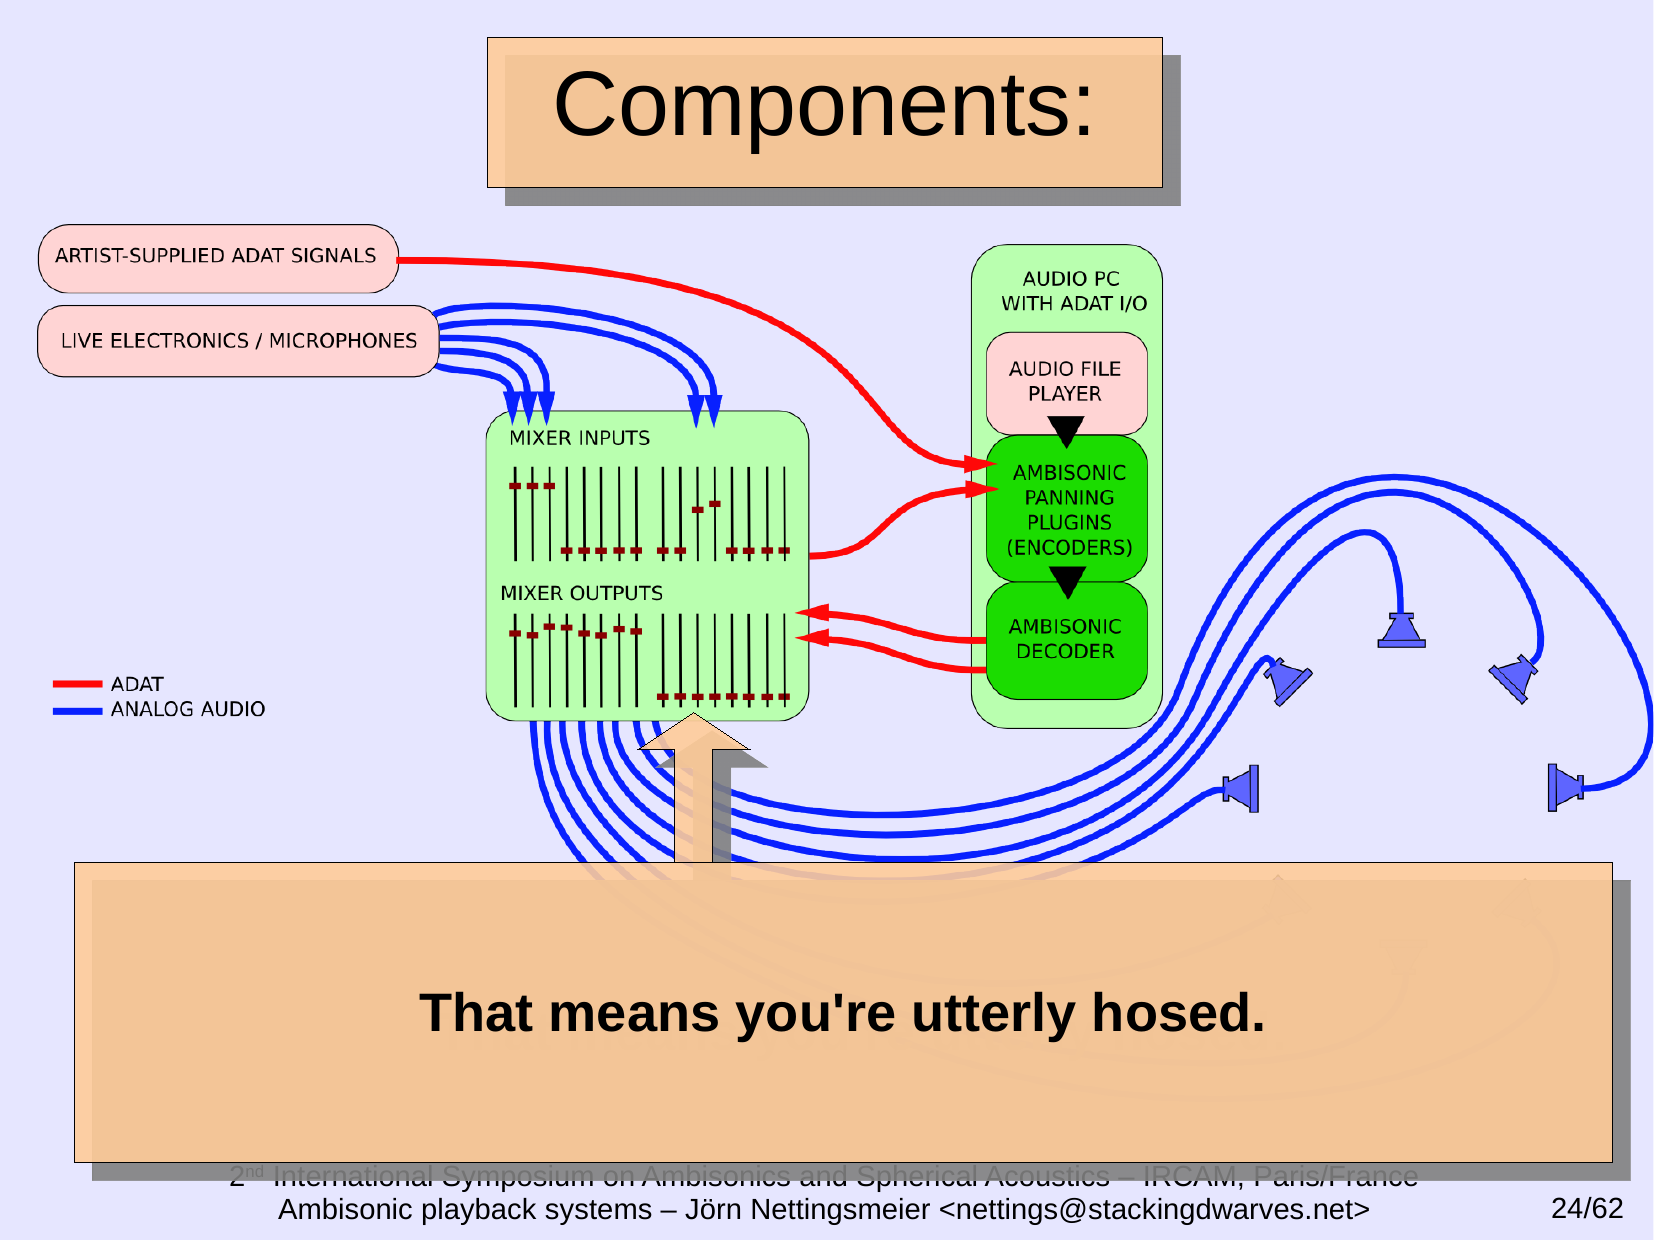

Components:
#
That means you're utterly hosed.